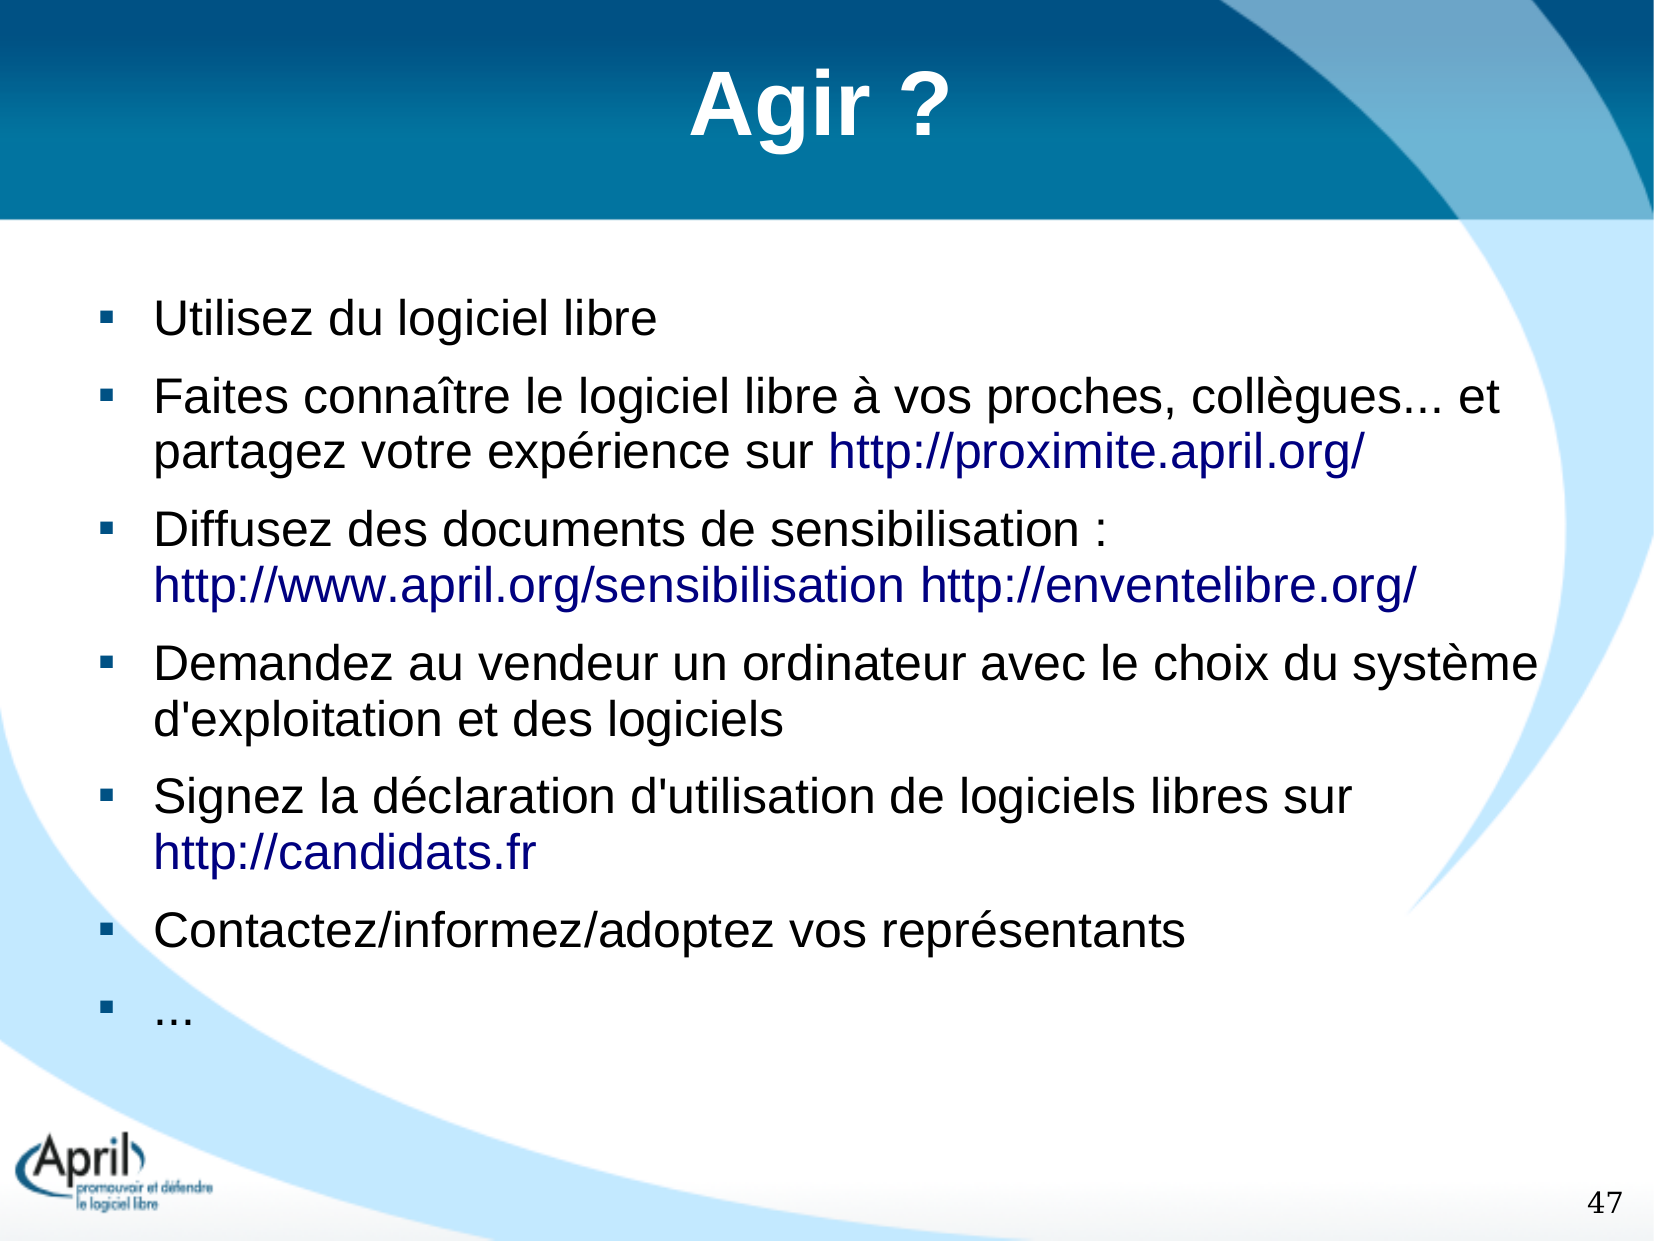

# Agir ?
Utilisez du logiciel libre
Faites connaître le logiciel libre à vos proches, collègues... et partagez votre expérience sur http://proximite.april.org/
Diffusez des documents de sensibilisation : http://www.april.org/sensibilisation http://enventelibre.org/
Demandez au vendeur un ordinateur avec le choix du système d'exploitation et des logiciels
Signez la déclaration d'utilisation de logiciels libres sur http://candidats.fr
Contactez/informez/adoptez vos représentants
...
47